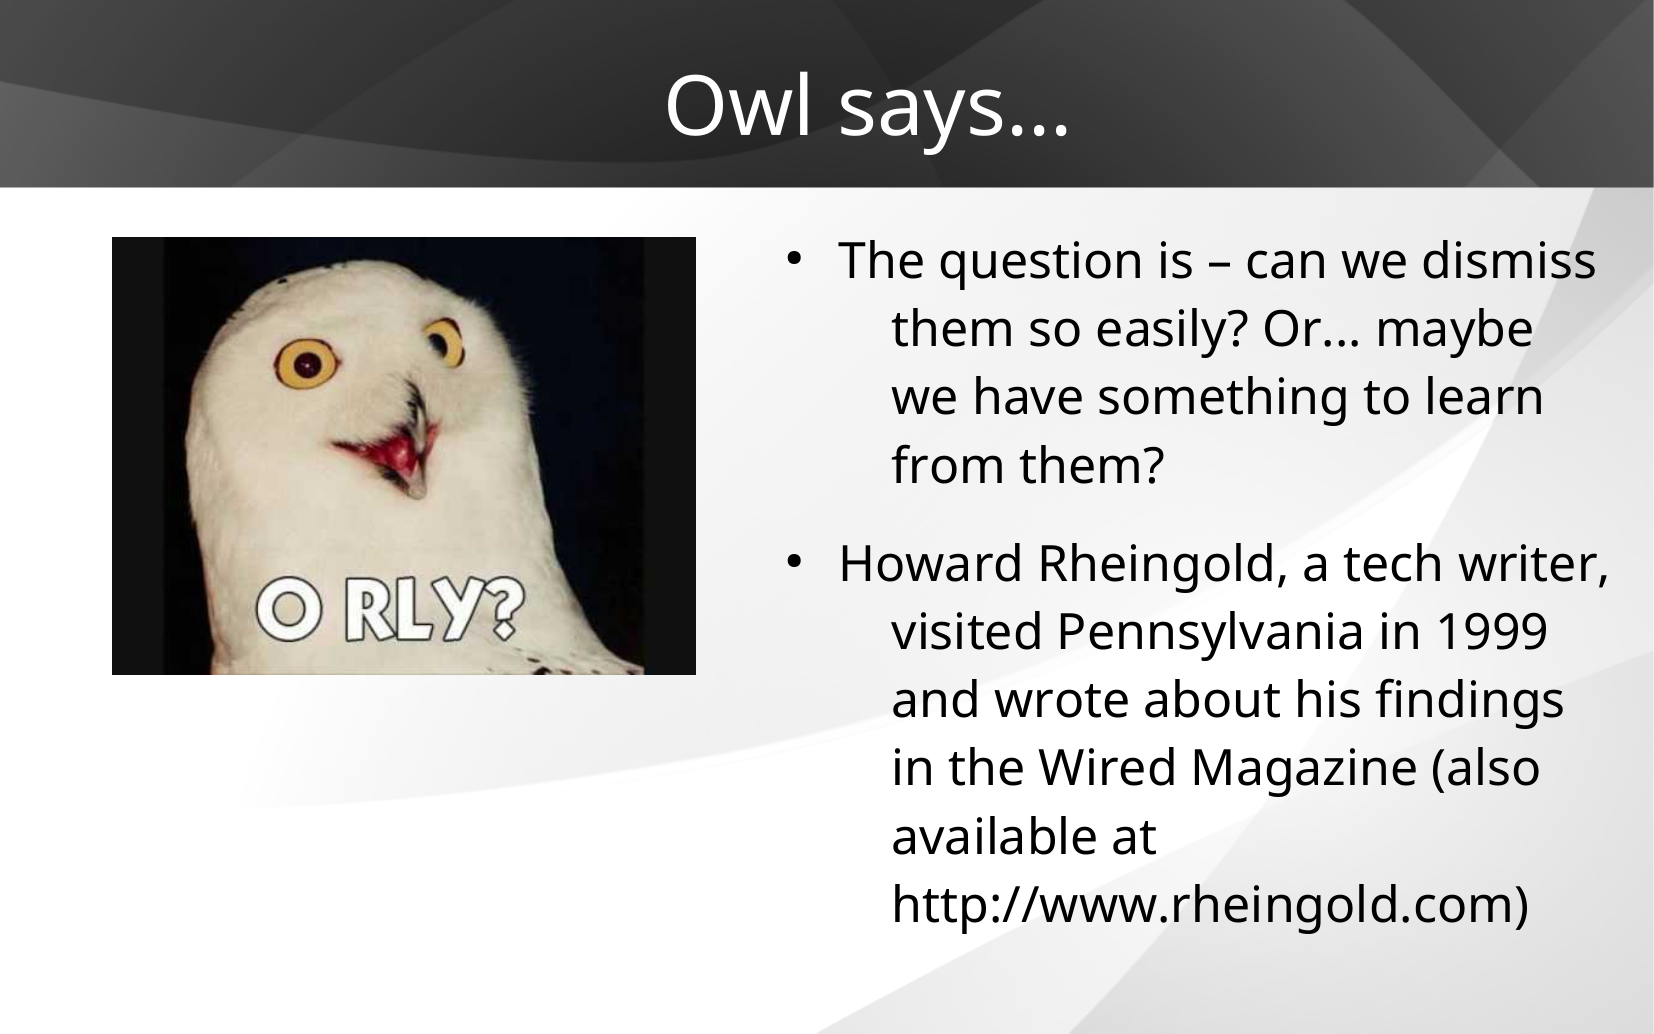

# Owl says...
The question is – can we dismiss them so easily? Or... maybe we have something to learn from them?
Howard Rheingold, a tech writer, visited Pennsylvania in 1999 and wrote about his findings in the Wired Magazine (also available at http://www.rheingold.com)